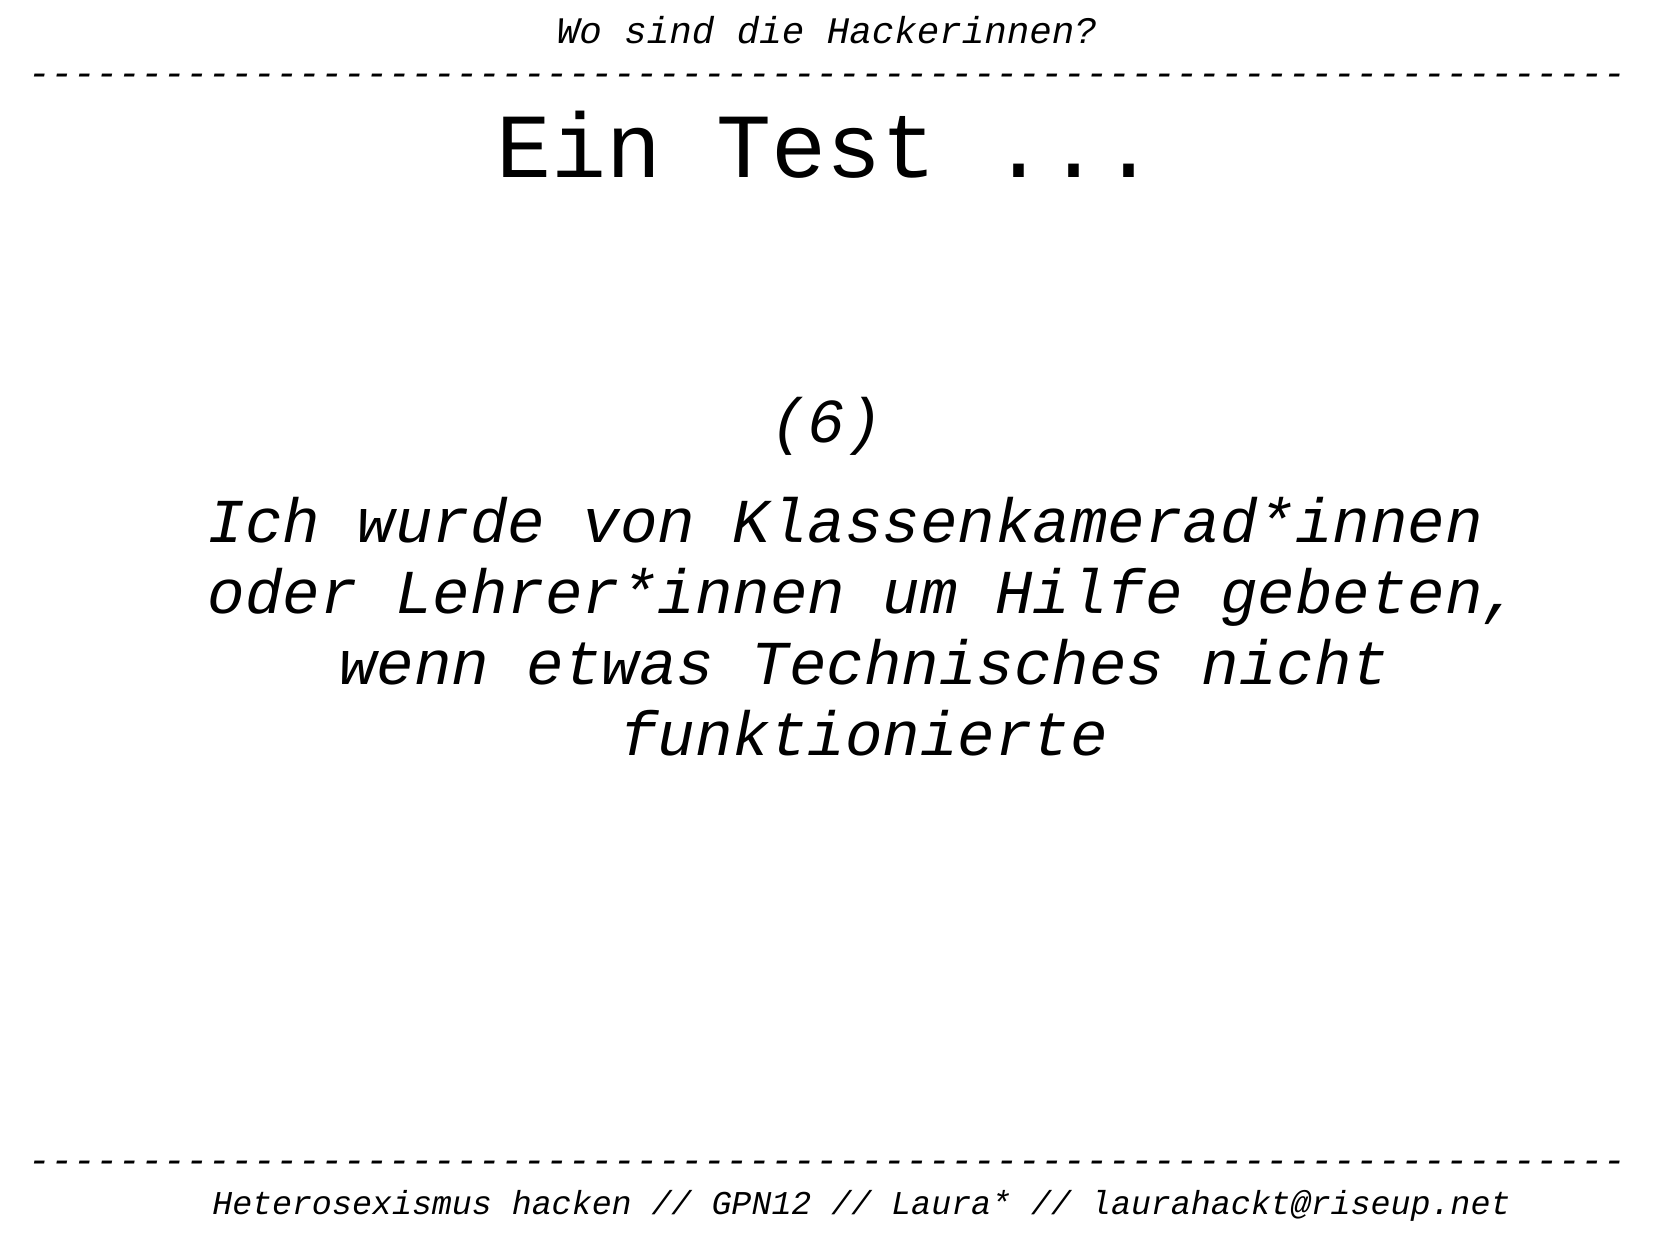

Wo sind die Hackerinnen?
-----------------------------------------------------------------------
# Ein Test ...
(6)
Ich wurde von Klassenkamerad*innen oder Lehrer*innen um Hilfe gebeten, wenn etwas Technisches nicht funktionierte
-----------------------------------------------------------------------
Heterosexismus hacken // GPN12 // Laura* // laurahackt@riseup.net